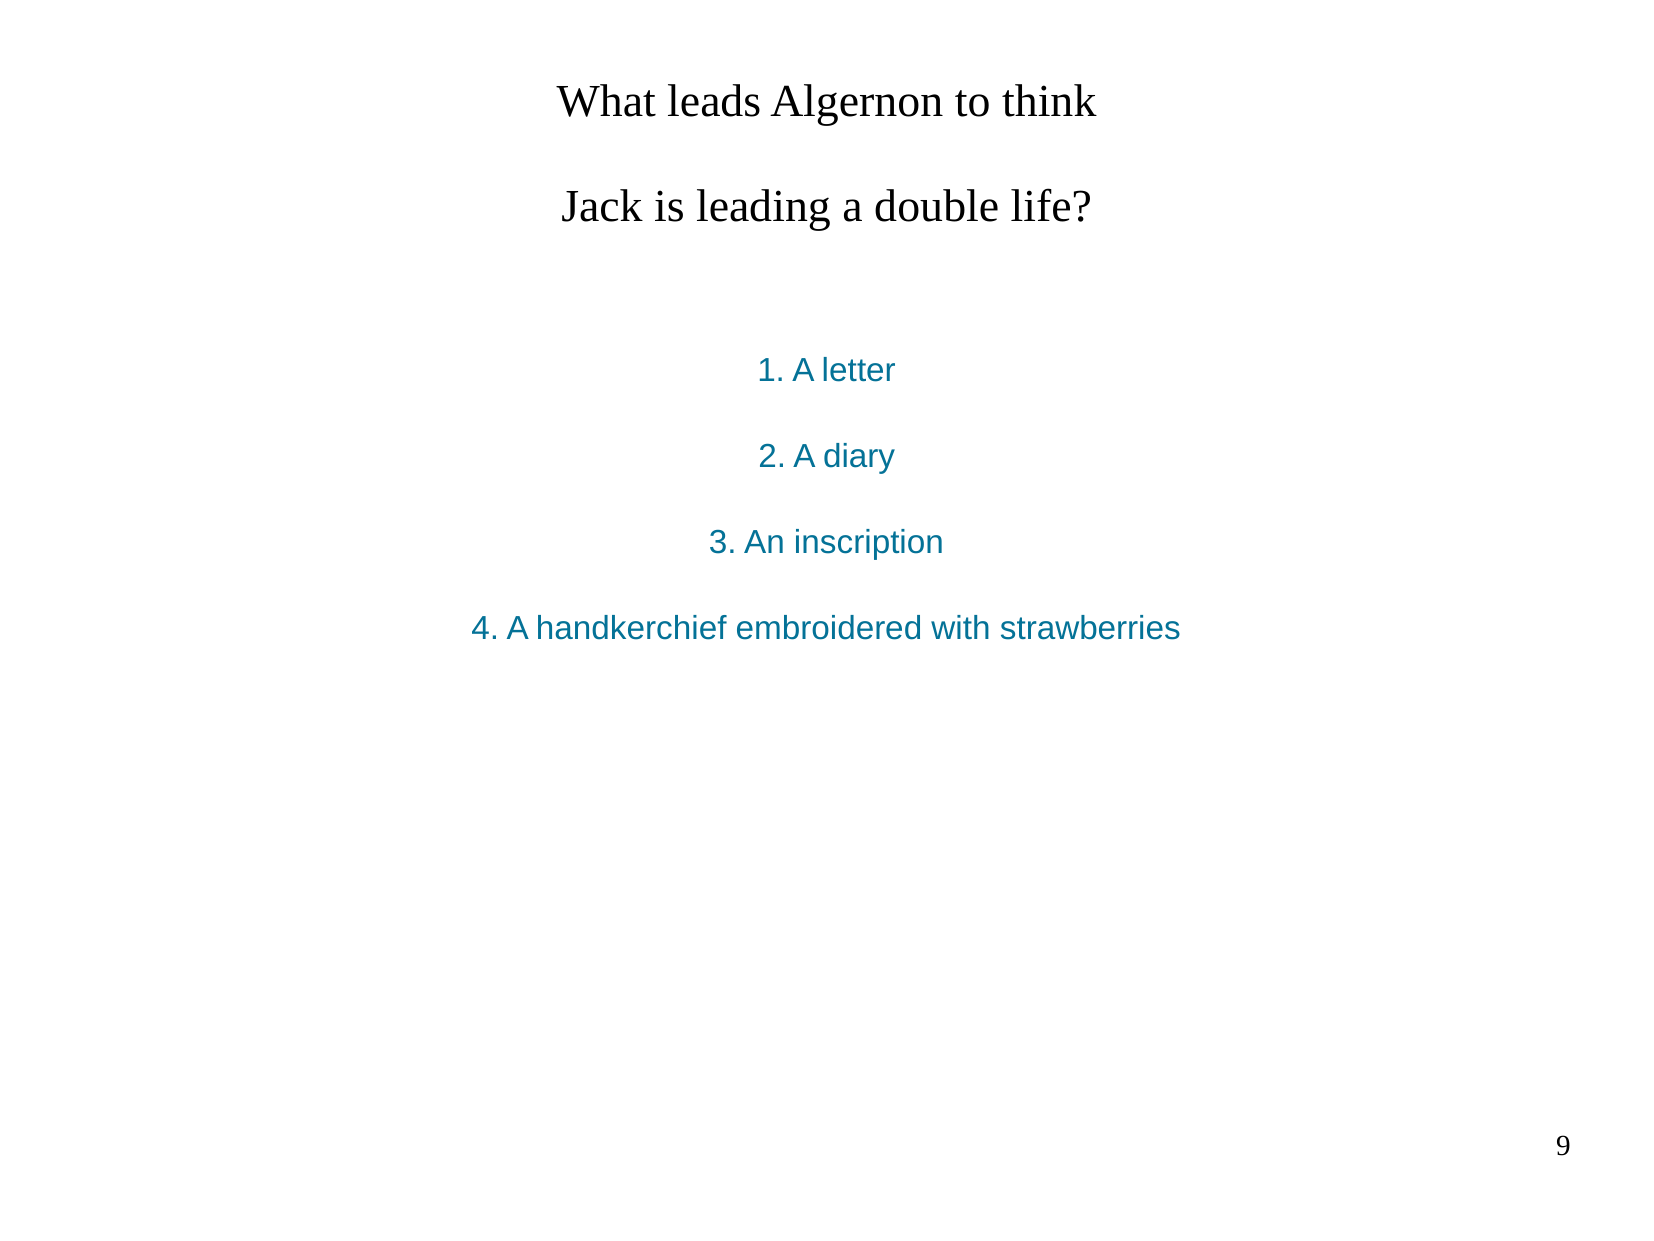

# What leads Algernon to think Jack is leading a double life?
1. A letter
2. A diary
3. An inscription
4. A handkerchief embroidered with strawberries
9